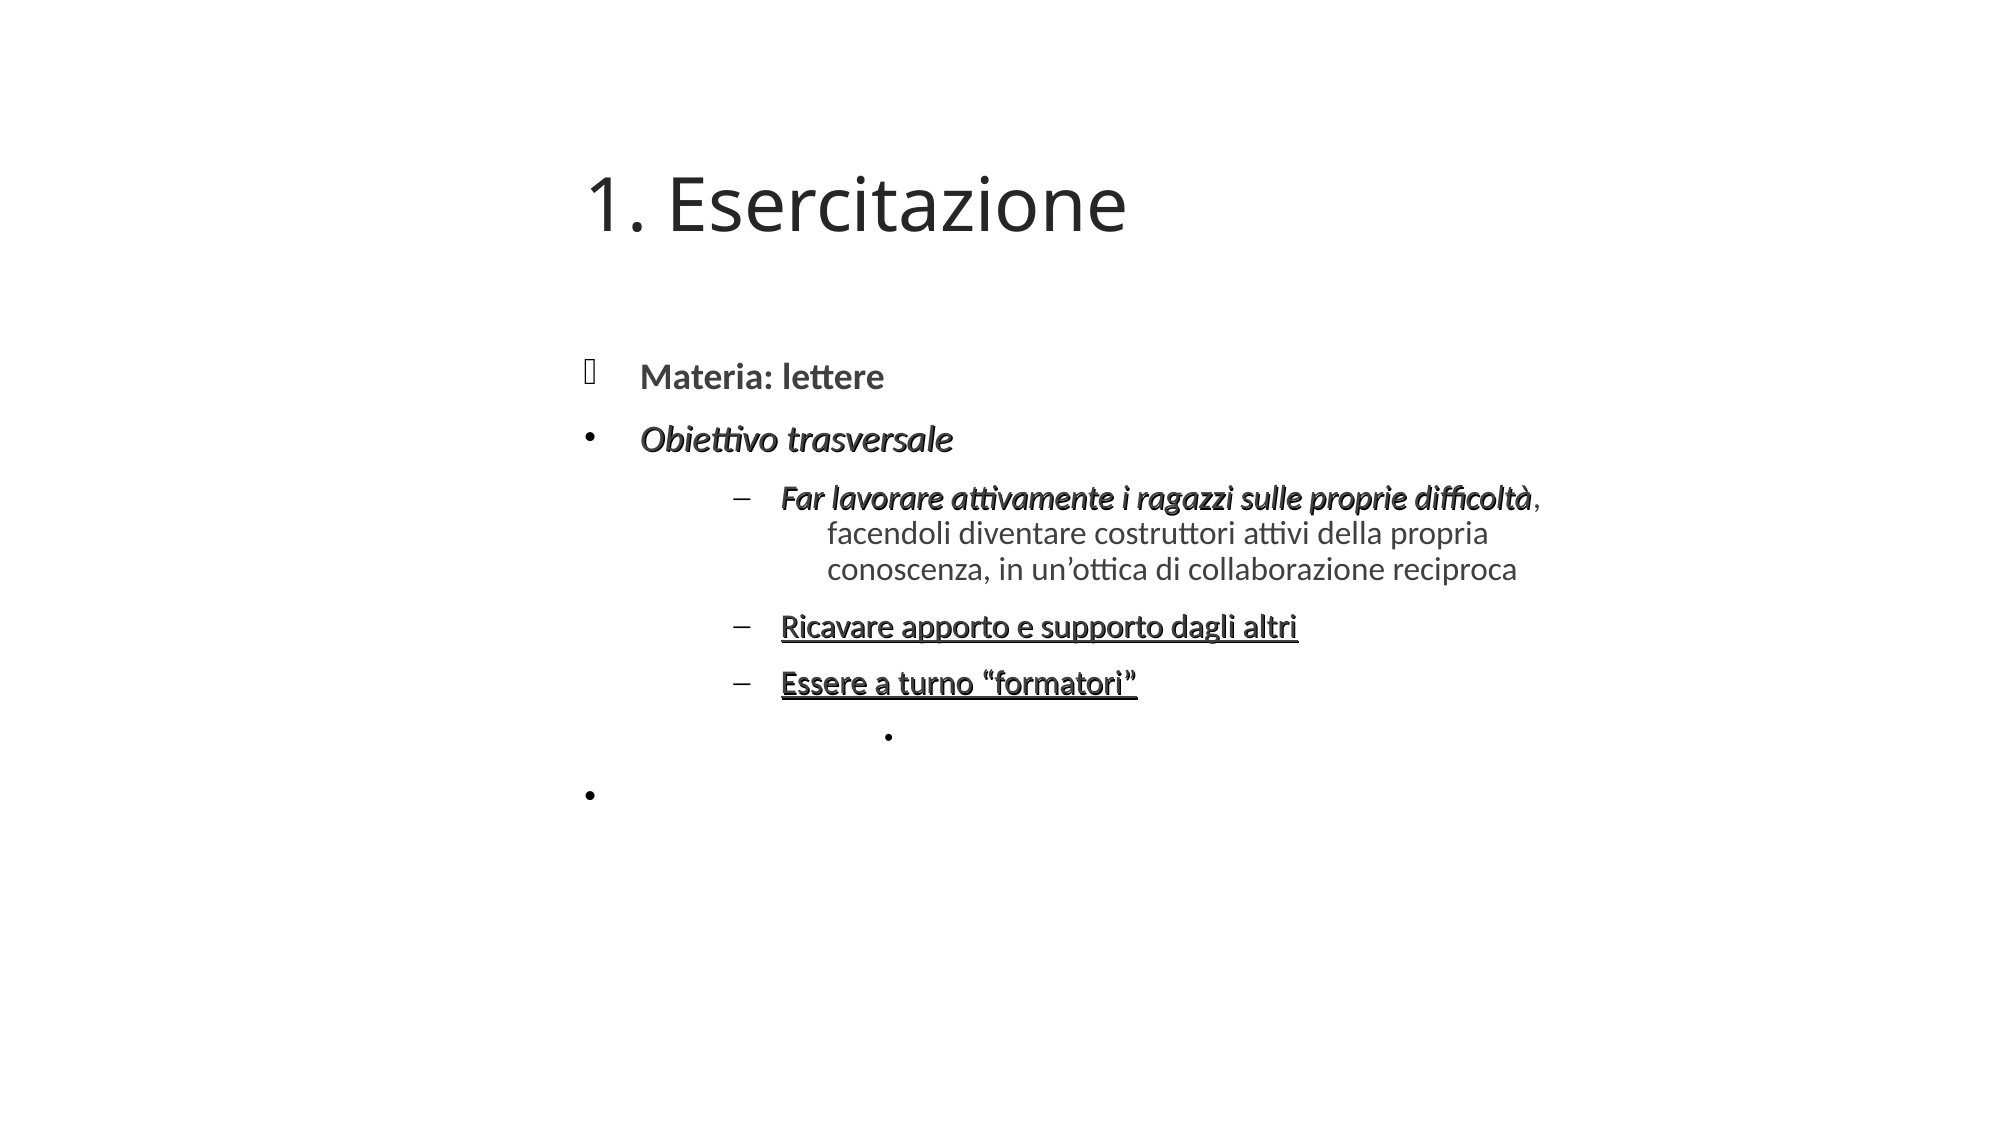

# 1. Esercitazione
Materia: lettere
Obiettivo trasversale
Far lavorare attivamente i ragazzi sulle proprie difficoltà, facendoli diventare costruttori attivi della propria conoscenza, in un’ottica di collaborazione reciproca
Ricavare apporto e supporto dagli altri
Essere a turno “formatori”